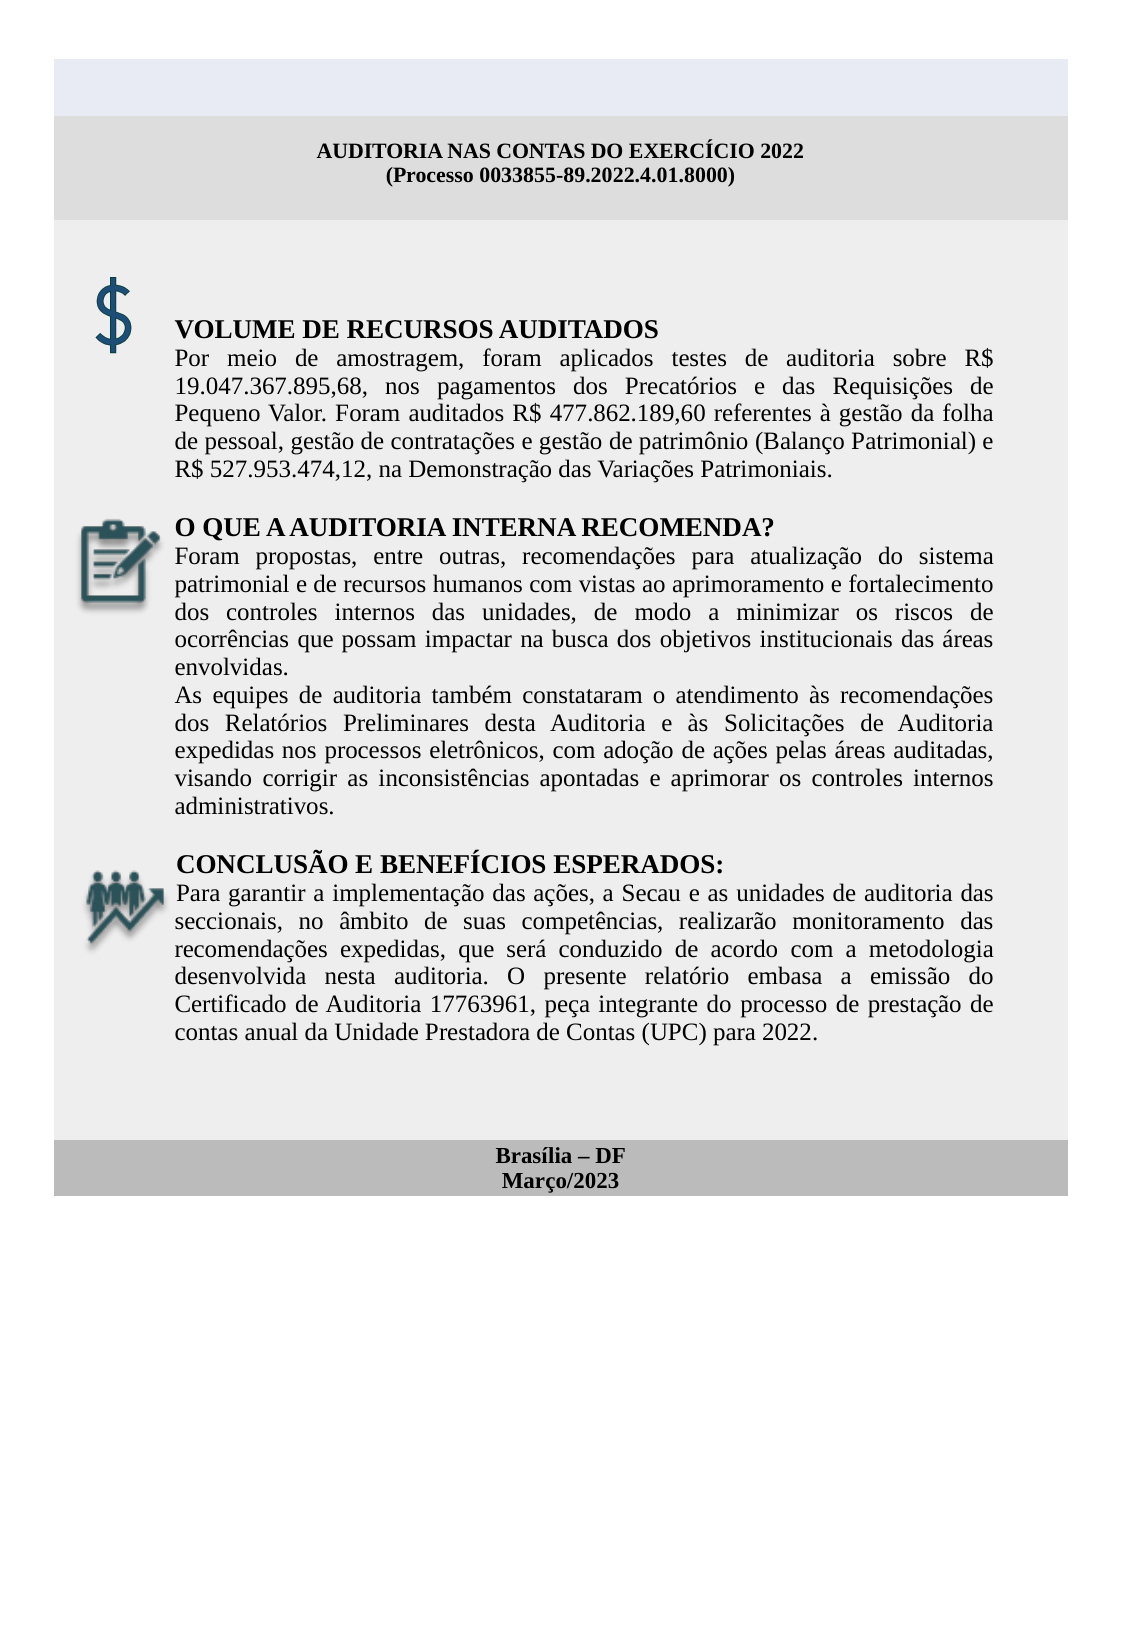

| | | |
| --- | --- | --- |
| AUDITORIA NAS CONTAS DO EXERCÍCIO 2022 (Processo 0033855-89.2022.4.01.8000) | | |
| | VOLUME DE RECURSOS AUDITADOS Por meio de amostragem, foram aplicados testes de auditoria sobre R$ 19.047.367.895,68, nos pagamentos dos Precatórios e das Requisições de Pequeno Valor. Foram auditados R$ 477.862.189,60 referentes à gestão da folha de pessoal, gestão de contratações e gestão de patrimônio (Balanço Patrimonial) e R$ 527.953.474,12, na Demonstração das Variações Patrimoniais. O QUE A AUDITORIA INTERNA RECOMENDA? Foram propostas, entre outras, recomendações para atualização do sistema patrimonial e de recursos humanos com vistas ao aprimoramento e fortalecimento dos controles internos das unidades, de modo a minimizar os riscos de ocorrências que possam impactar na busca dos objetivos institucionais das áreas envolvidas. As equipes de auditoria também constataram o atendimento às recomendações dos Relatórios Preliminares desta Auditoria e às Solicitações de Auditoria expedidas nos processos eletrônicos, com adoção de ações pelas áreas auditadas, visando corrigir as inconsistências apontadas e aprimorar os controles internos administrativos. CONCLUSÃO E BENEFÍCIOS ESPERADOS: Para garantir a implementação das ações, a Secau e as unidades de auditoria das seccionais, no âmbito de suas competências, realizarão monitoramento das recomendações expedidas, que será conduzido de acordo com a metodologia desenvolvida nesta auditoria. O presente relatório embasa a emissão do Certificado de Auditoria 17763961, peça integrante do processo de prestação de contas anual da Unidade Prestadora de Contas (UPC) para 2022. | |
| Brasília – DF Março/2023 | | |